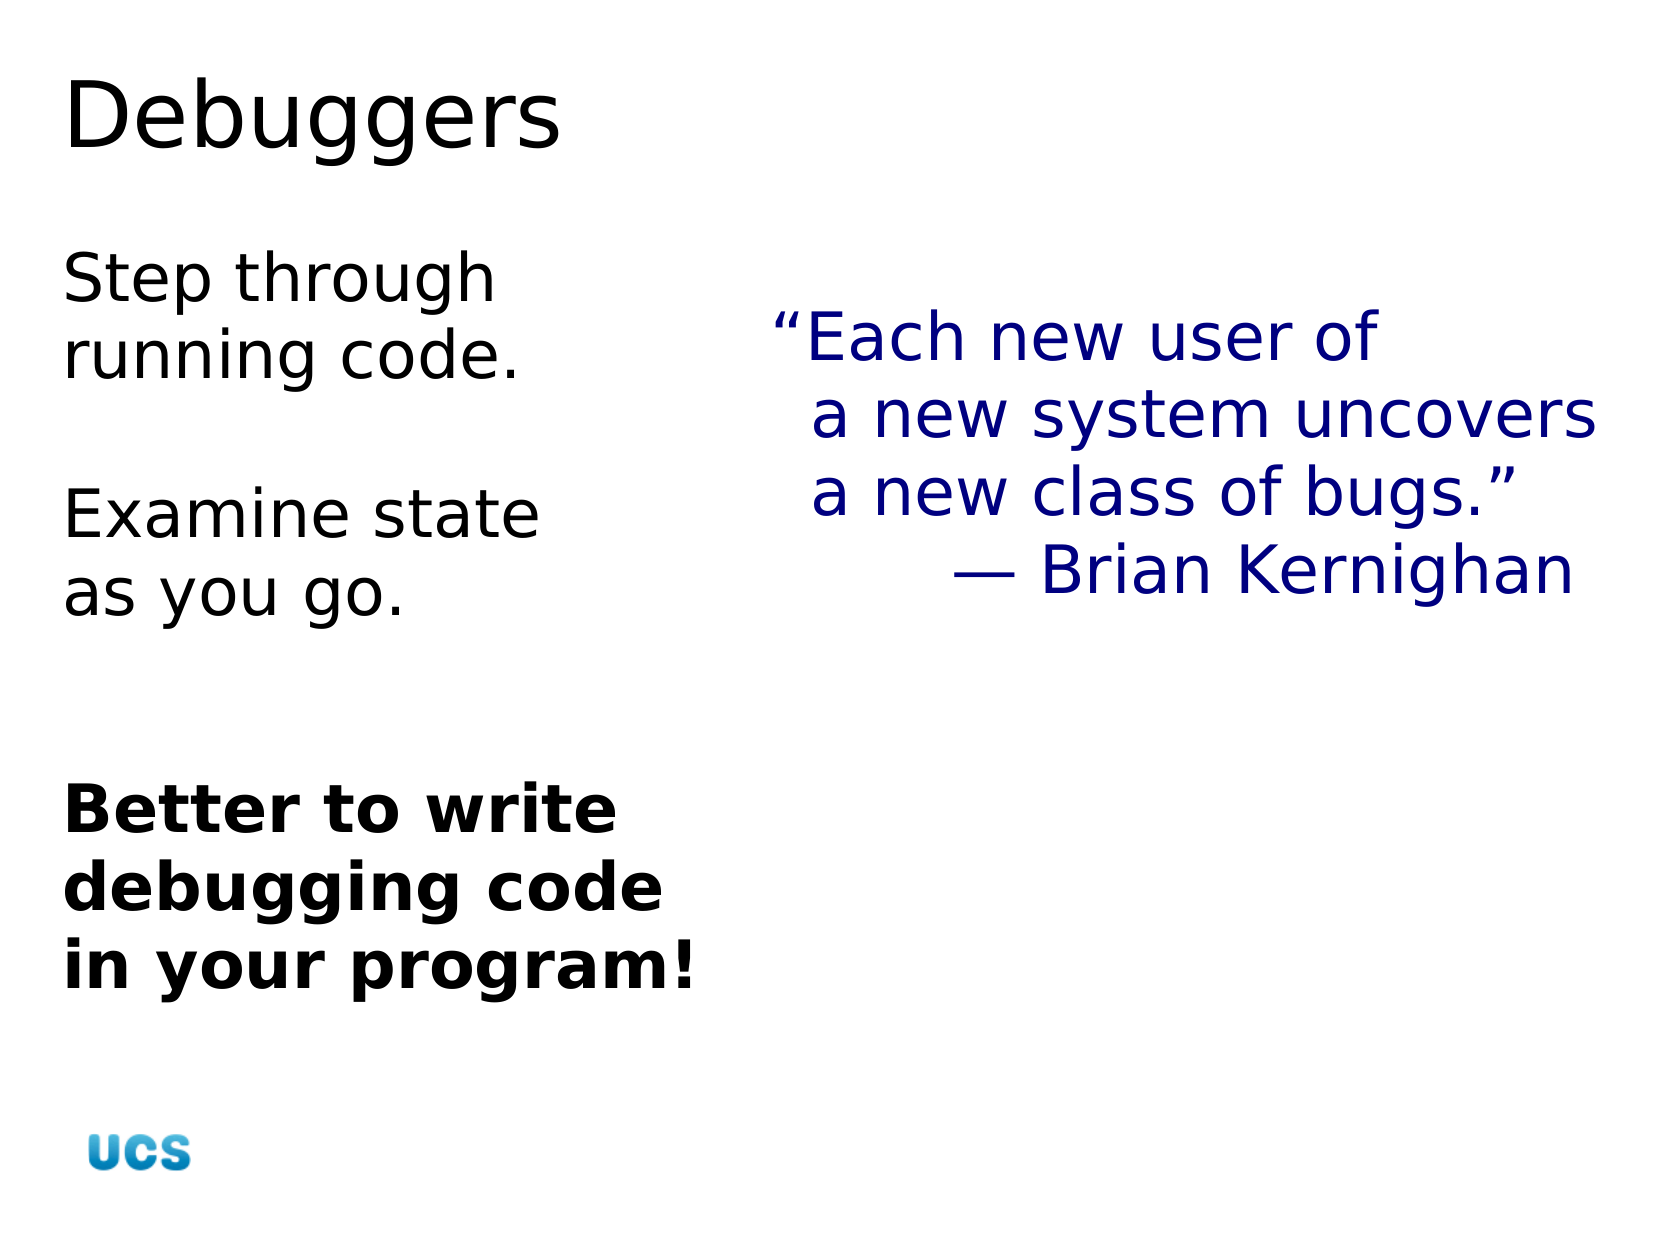

Debuggers
Step through
running code.
“Each new user of
	a new system uncovers
	a new class of bugs.”
		— Brian Kernighan
Examine state
as you go.
Better to write
debugging code
in your program!